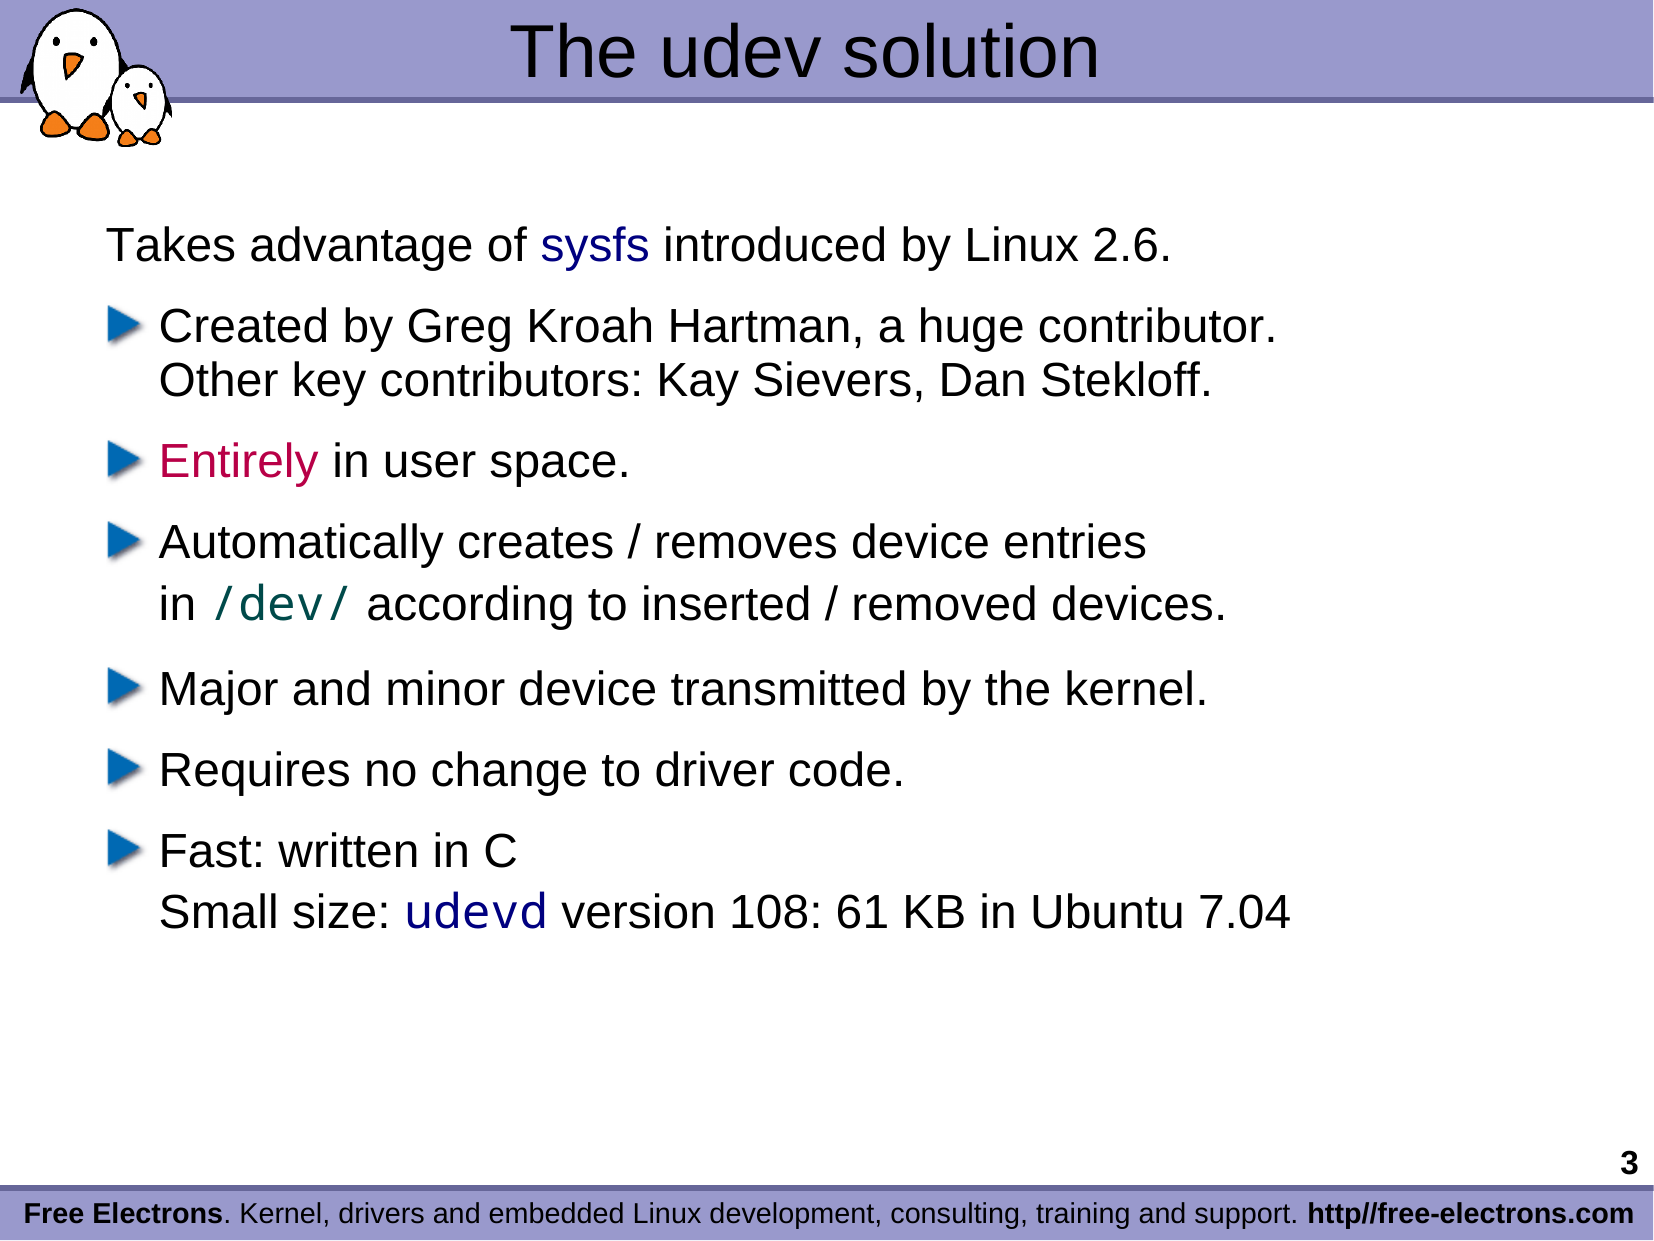

# The udev solution
Takes advantage of sysfs introduced by Linux 2.6.
Created by Greg Kroah Hartman, a huge contributor.
Other key contributors: Kay Sievers, Dan Stekloff.
Entirely in user space.
Automatically creates / removes device entries
in /dev/ according to inserted / removed devices.
Major and minor device transmitted by the kernel.
Requires no change to driver code.
Fast: written in C
Small size: udevd version 108: 61 KB in Ubuntu 7.04